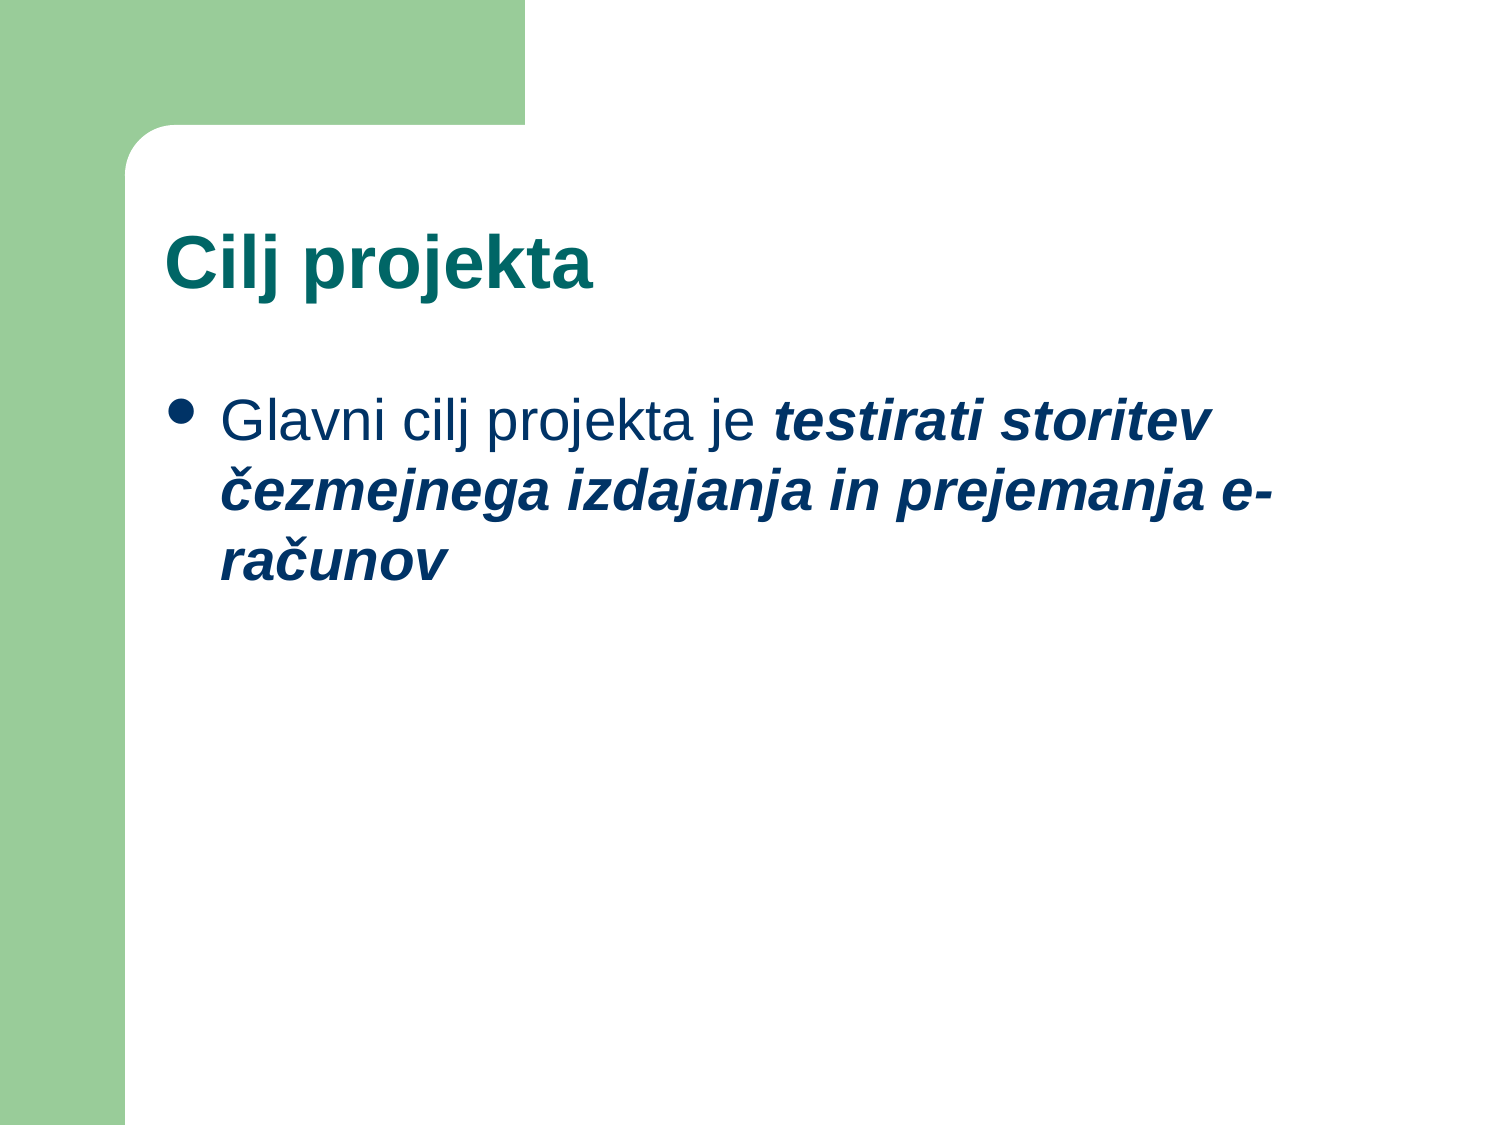

# Cilj projekta
Glavni cilj projekta je testirati storitev čezmejnega izdajanja in prejemanja e-računov